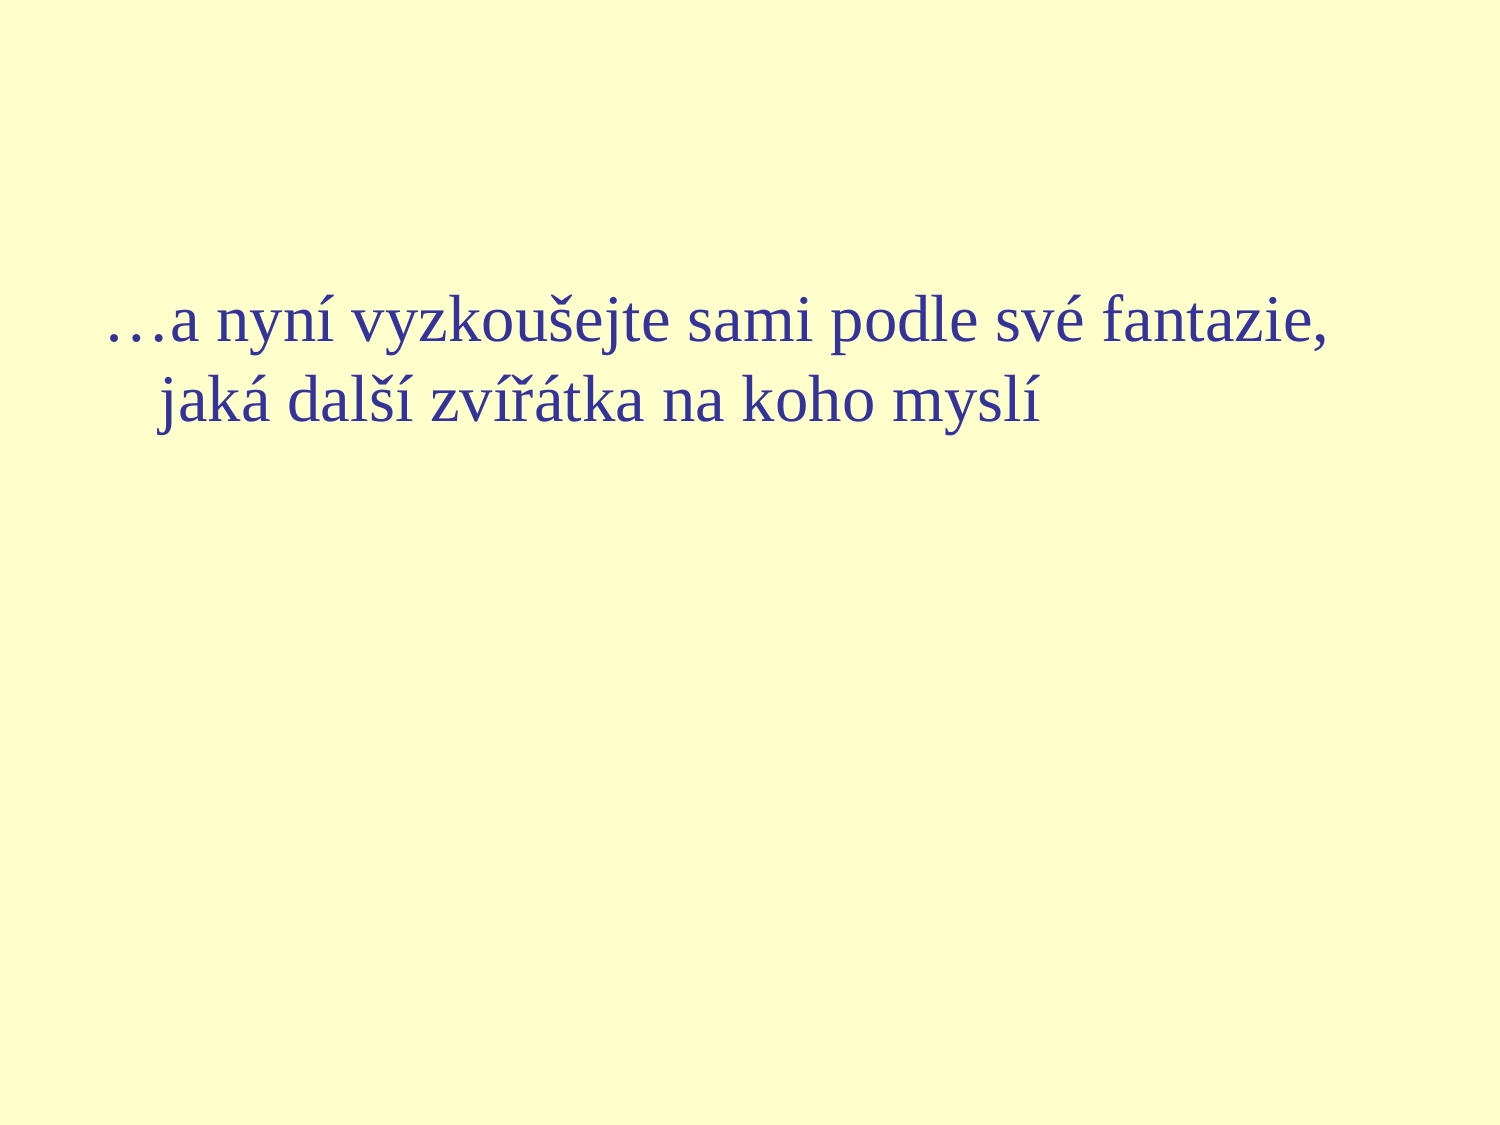

…a nyní vyzkoušejte sami podle své fantazie, jaká další zvířátka na koho myslí